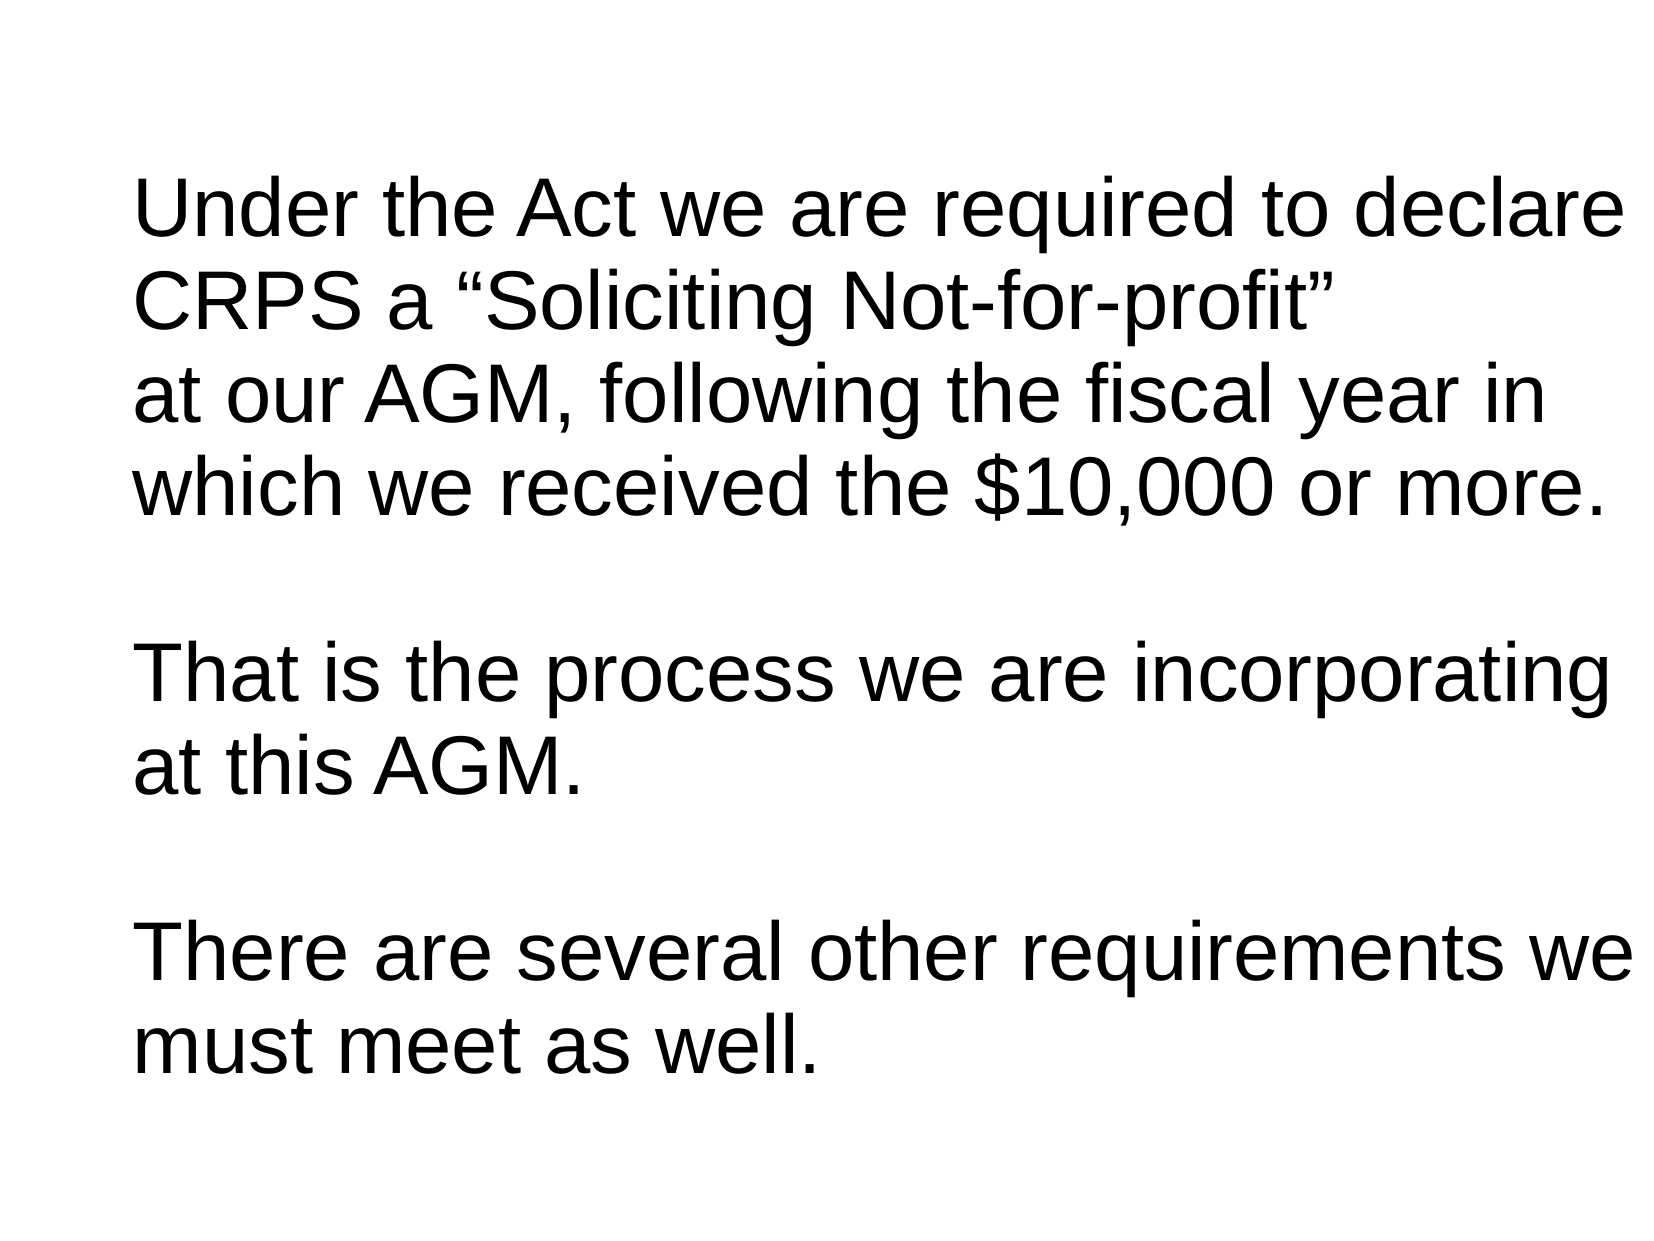

Under the Act we are required to declare
CRPS a “Soliciting Not-for-profit”
at our AGM, following the fiscal year in
which we received the $10,000 or more.
That is the process we are incorporating
at this AGM.
There are several other requirements we
must meet as well.